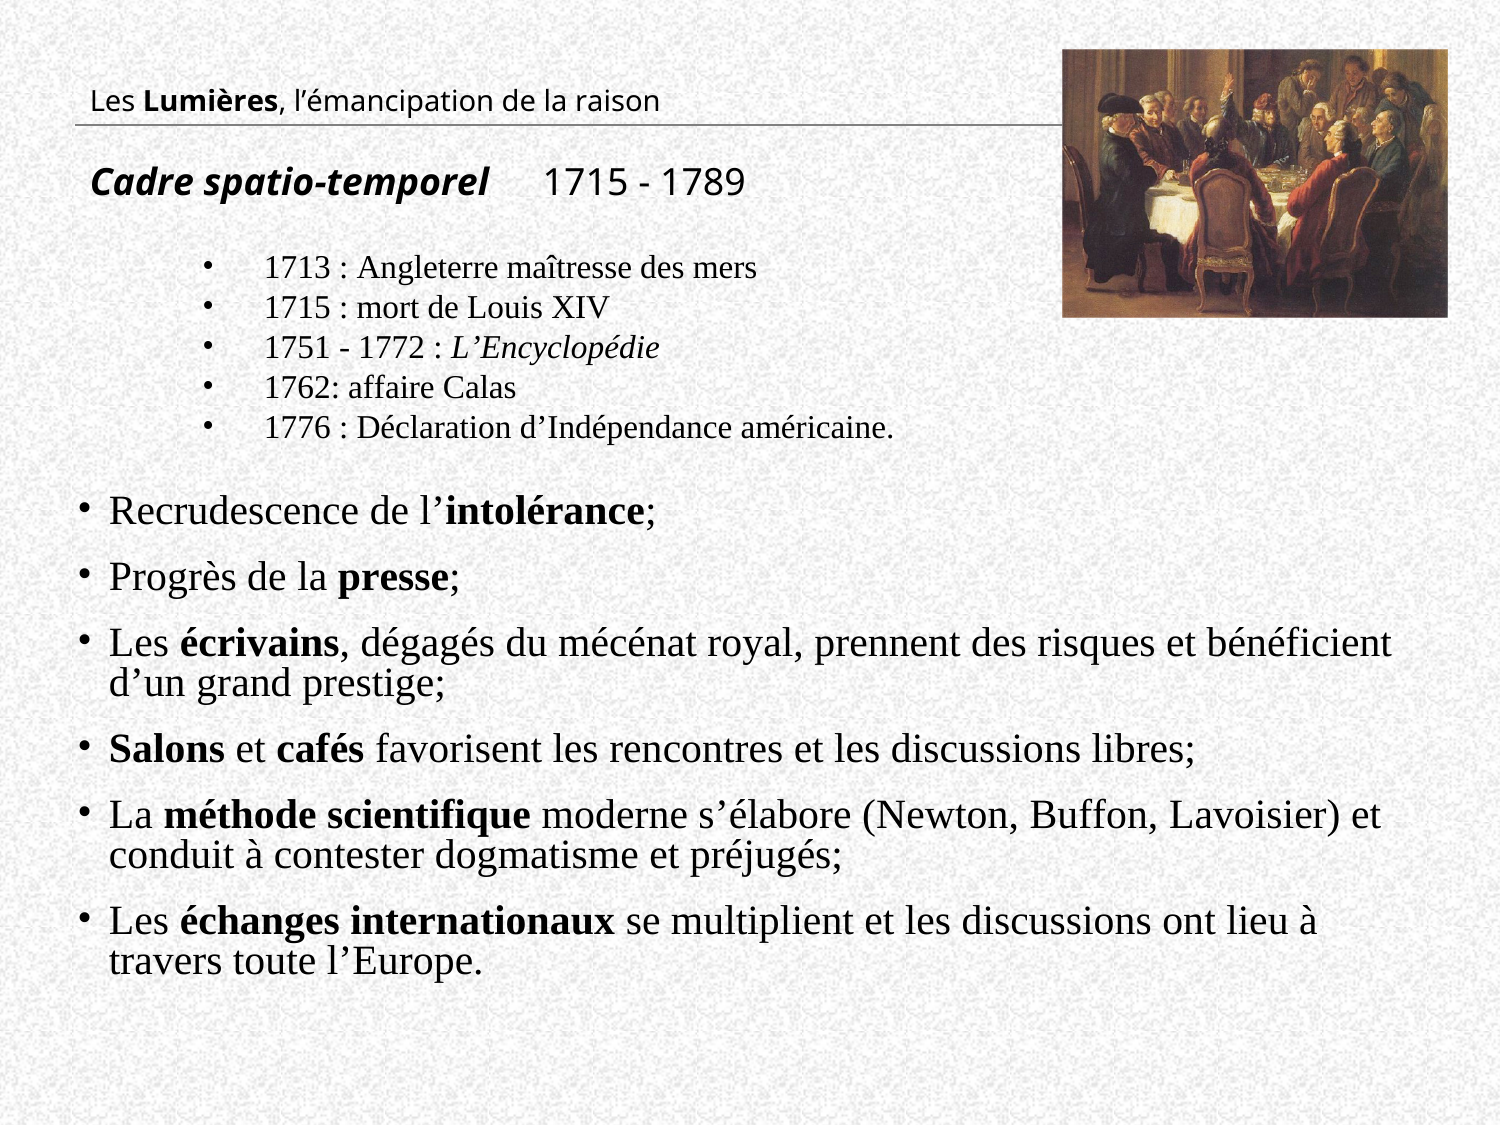

Les Lumières, l’émancipation de la raison
Cadre spatio-temporel	1715 - 1789
1713 : Angleterre maîtresse des mers
1715 : mort de Louis XIV
1751 - 1772 : L’Encyclopédie
1762: affaire Calas
1776 : Déclaration d’Indépendance américaine.
Recrudescence de l’intolérance;
Progrès de la presse;
Les écrivains, dégagés du mécénat royal, prennent des risques et bénéficient d’un grand prestige;
Salons et cafés favorisent les rencontres et les discussions libres;
La méthode scientifique moderne s’élabore (Newton, Buffon, Lavoisier) et conduit à contester dogmatisme et préjugés;
Les échanges internationaux se multiplient et les discussions ont lieu à travers toute l’Europe.